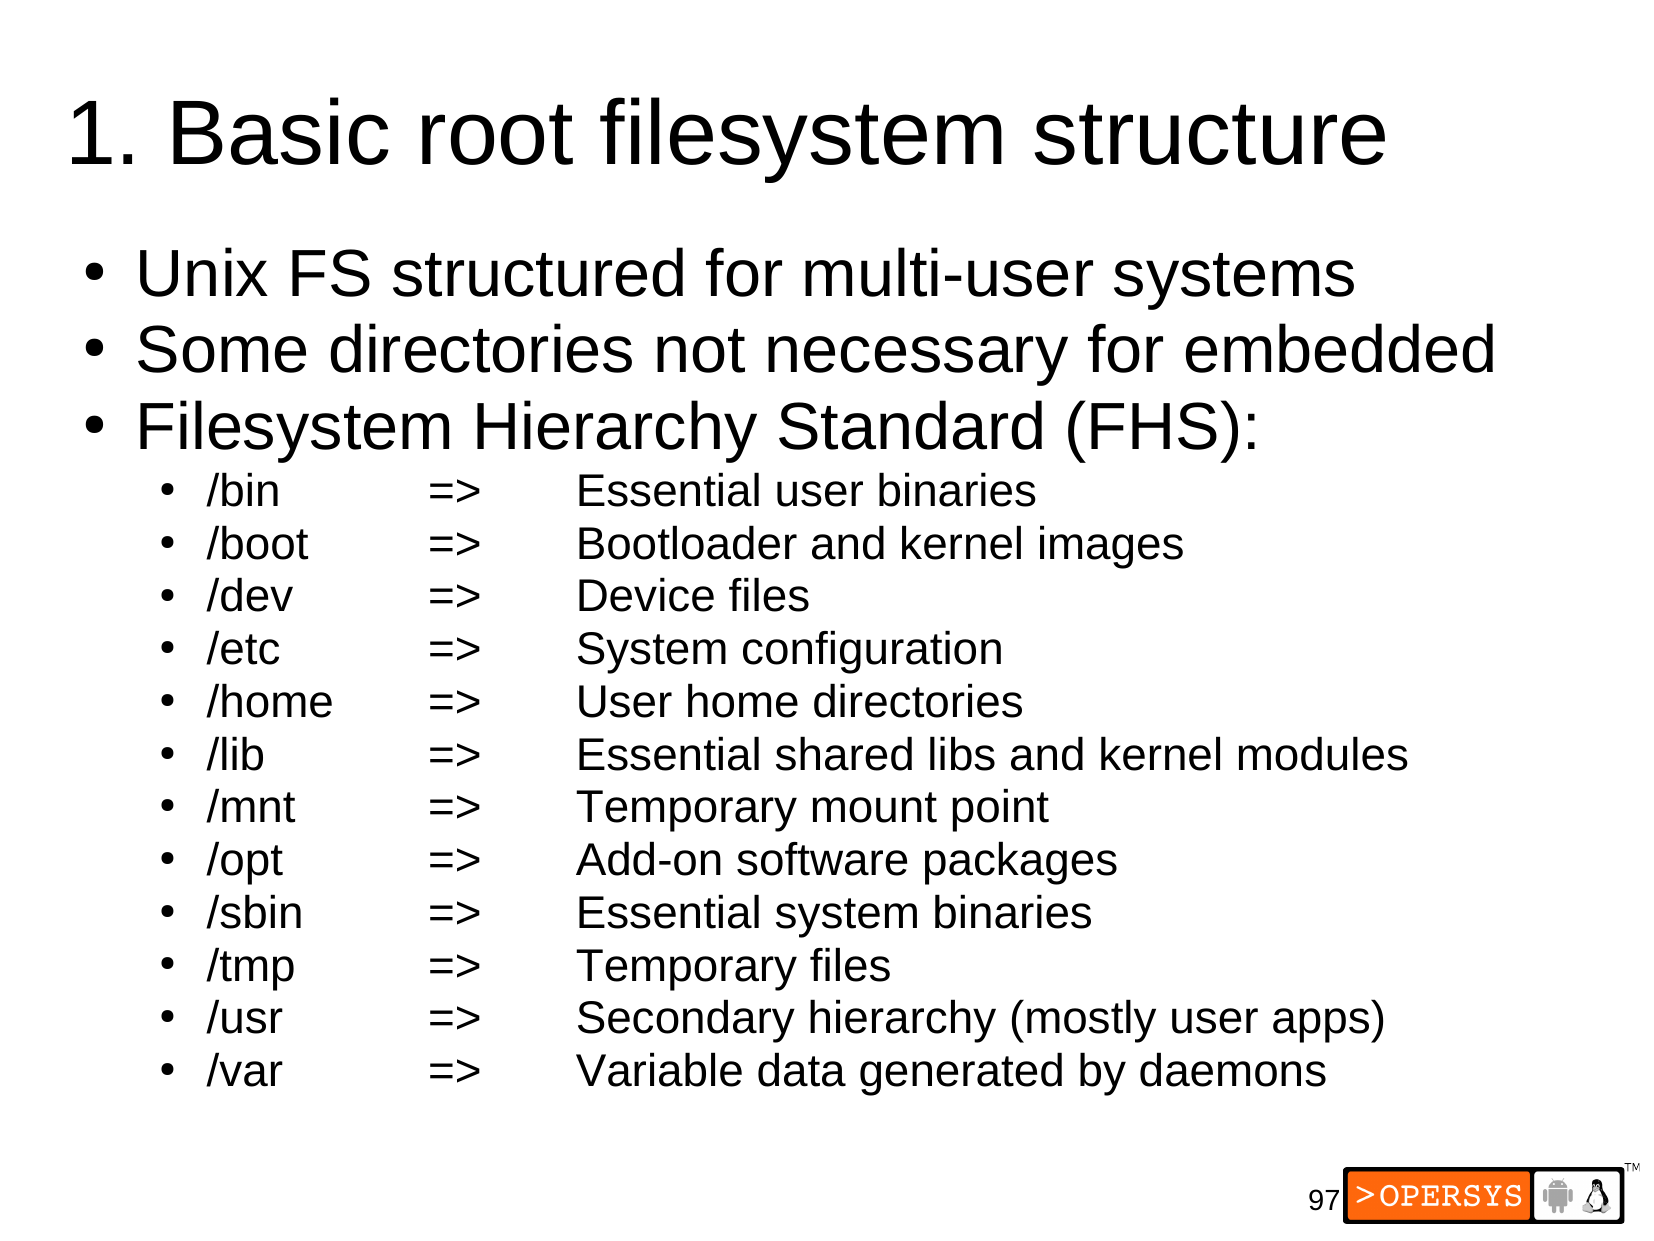

# 1. Basic root filesystem structure
Unix FS structured for multi-user systems
Some directories not necessary for embedded
Filesystem Hierarchy Standard (FHS):
/bin		=>		Essential user binaries
/boot		=>		Bootloader and kernel images
/dev		=>		Device files
/etc		=>		System configuration
/home		=>		User home directories
/lib			=>		Essential shared libs and kernel modules
/mnt		=>		Temporary mount point
/opt		=>		Add-on software packages
/sbin		=>		Essential system binaries
/tmp		=>		Temporary files
/usr		=>		Secondary hierarchy (mostly user apps)
/var		=>		Variable data generated by daemons